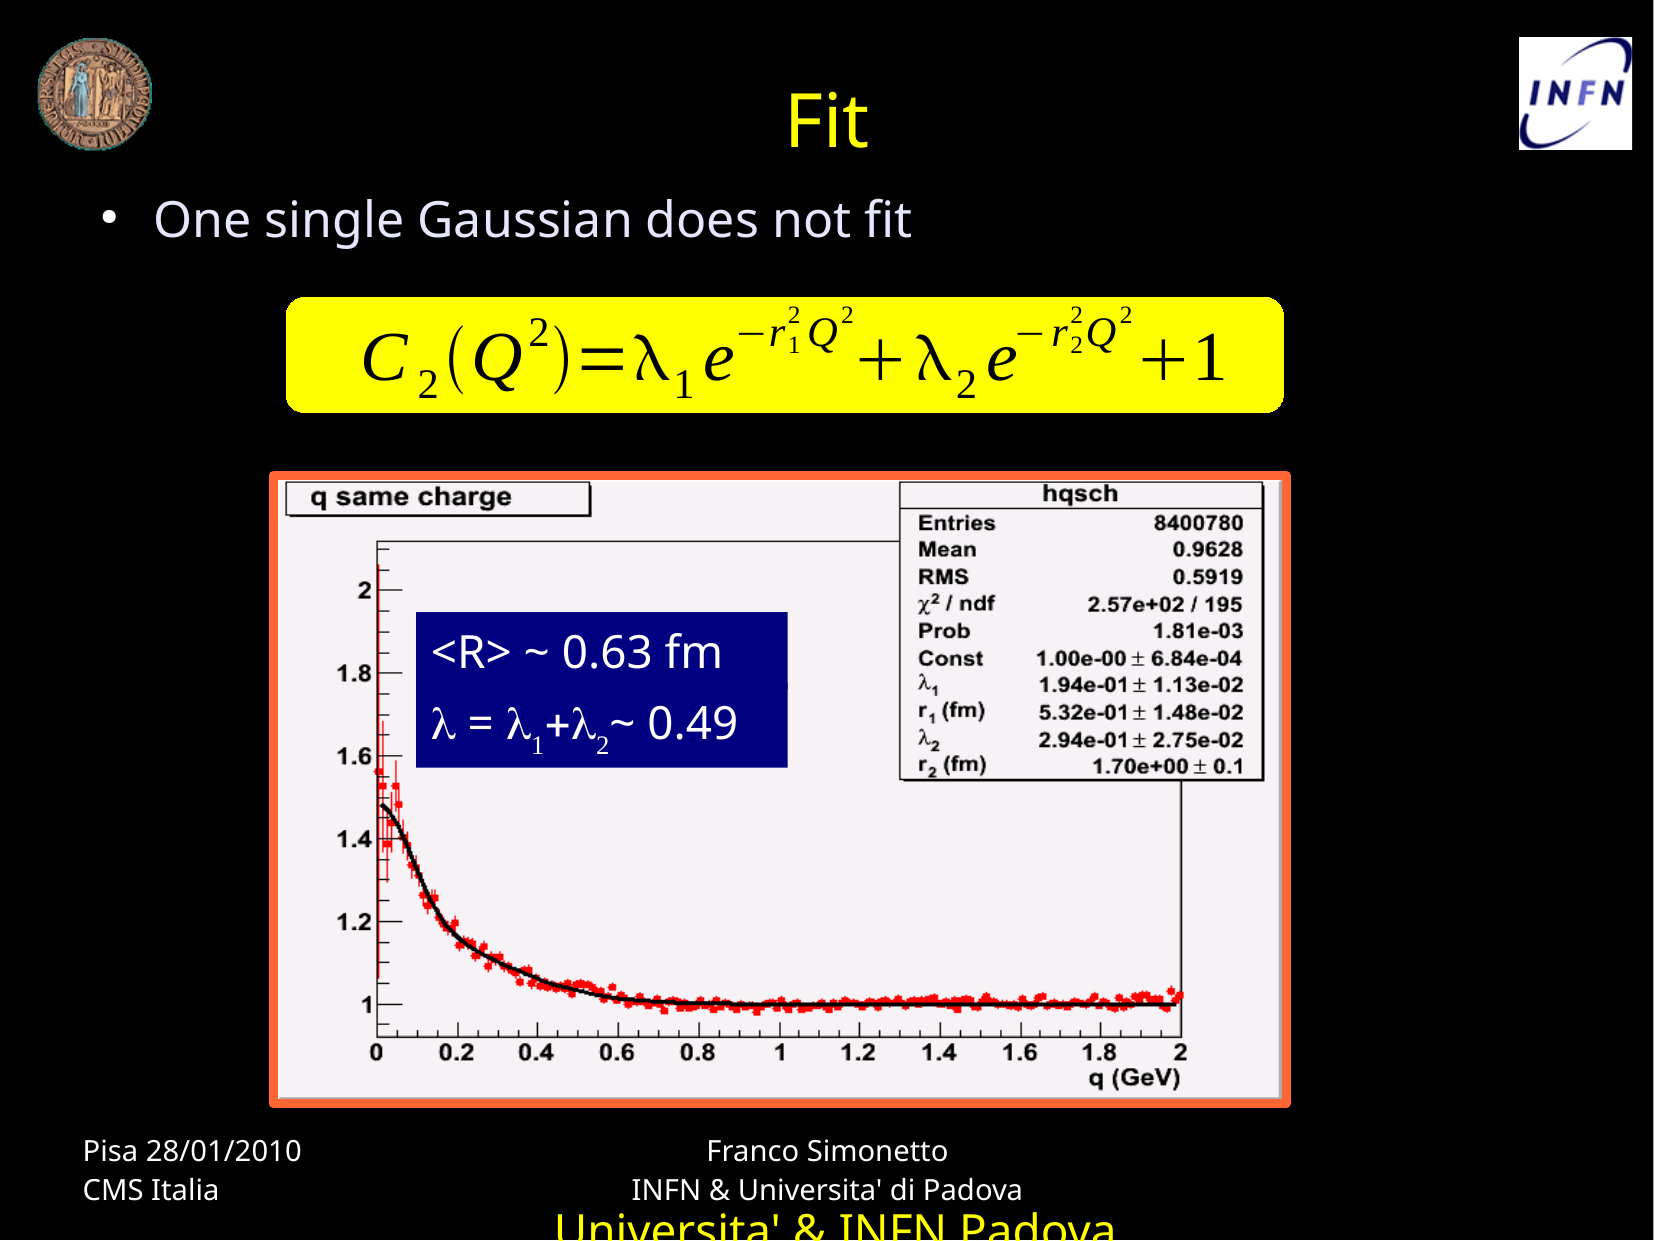

# Fit
One single Gaussian does not fit
<R> ~ 0.63 fm
l = l1+l2~ 0.49
UA1